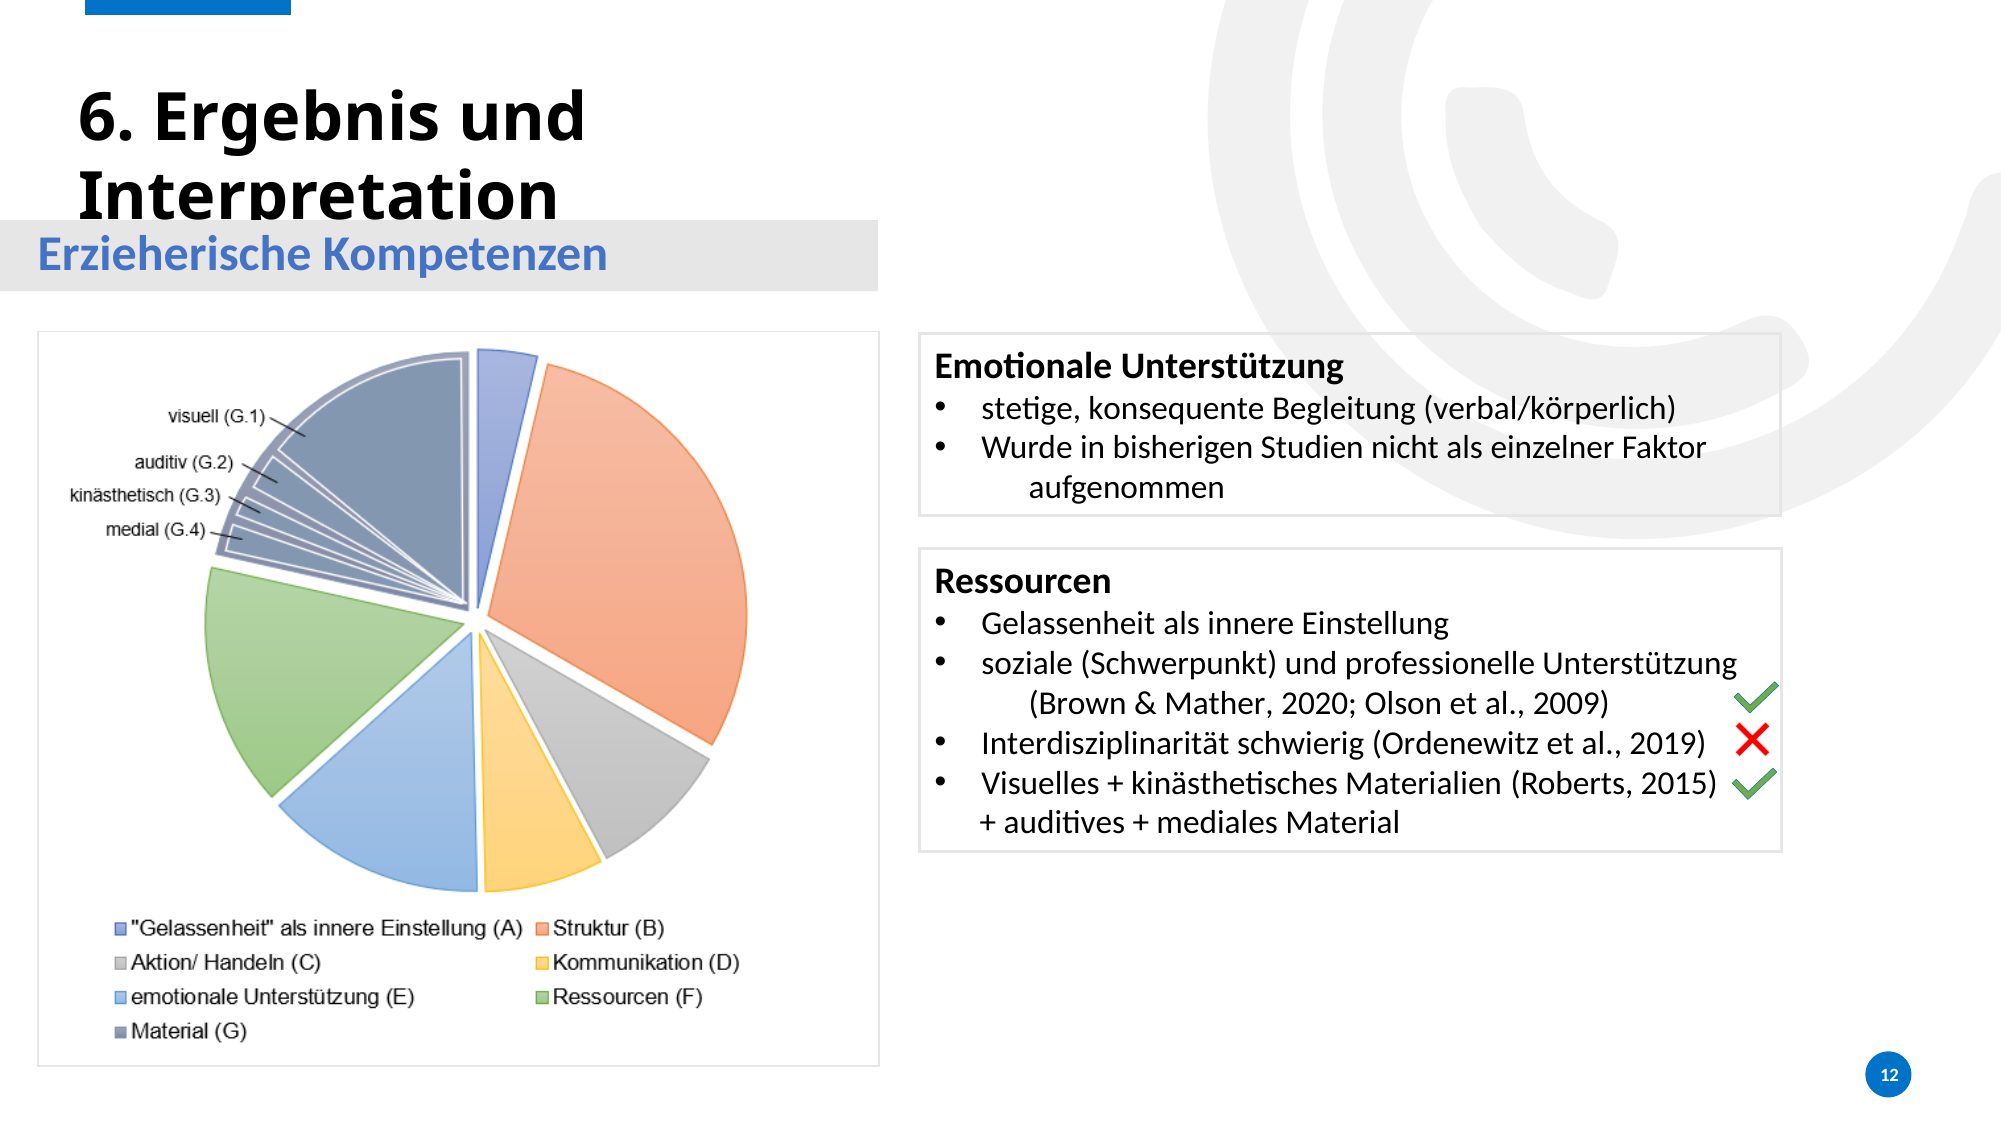

6. Ergebnis und Interpretation
 Erzieherische Kompetenzen
Emotionale Unterstützung
stetige, konsequente Begleitung (verbal/körperlich)
Wurde in bisherigen Studien nicht als einzelner Faktor aufgenommen
Ressourcen
Gelassenheit als innere Einstellung
soziale (Schwerpunkt) und professionelle Unterstützung (Brown & Mather, 2020; Olson et al., 2009)
Interdisziplinarität schwierig (Ordenewitz et al., 2019)
Visuelles + kinästhetisches Materialien (Roberts, 2015)
 + auditives + mediales Material
12